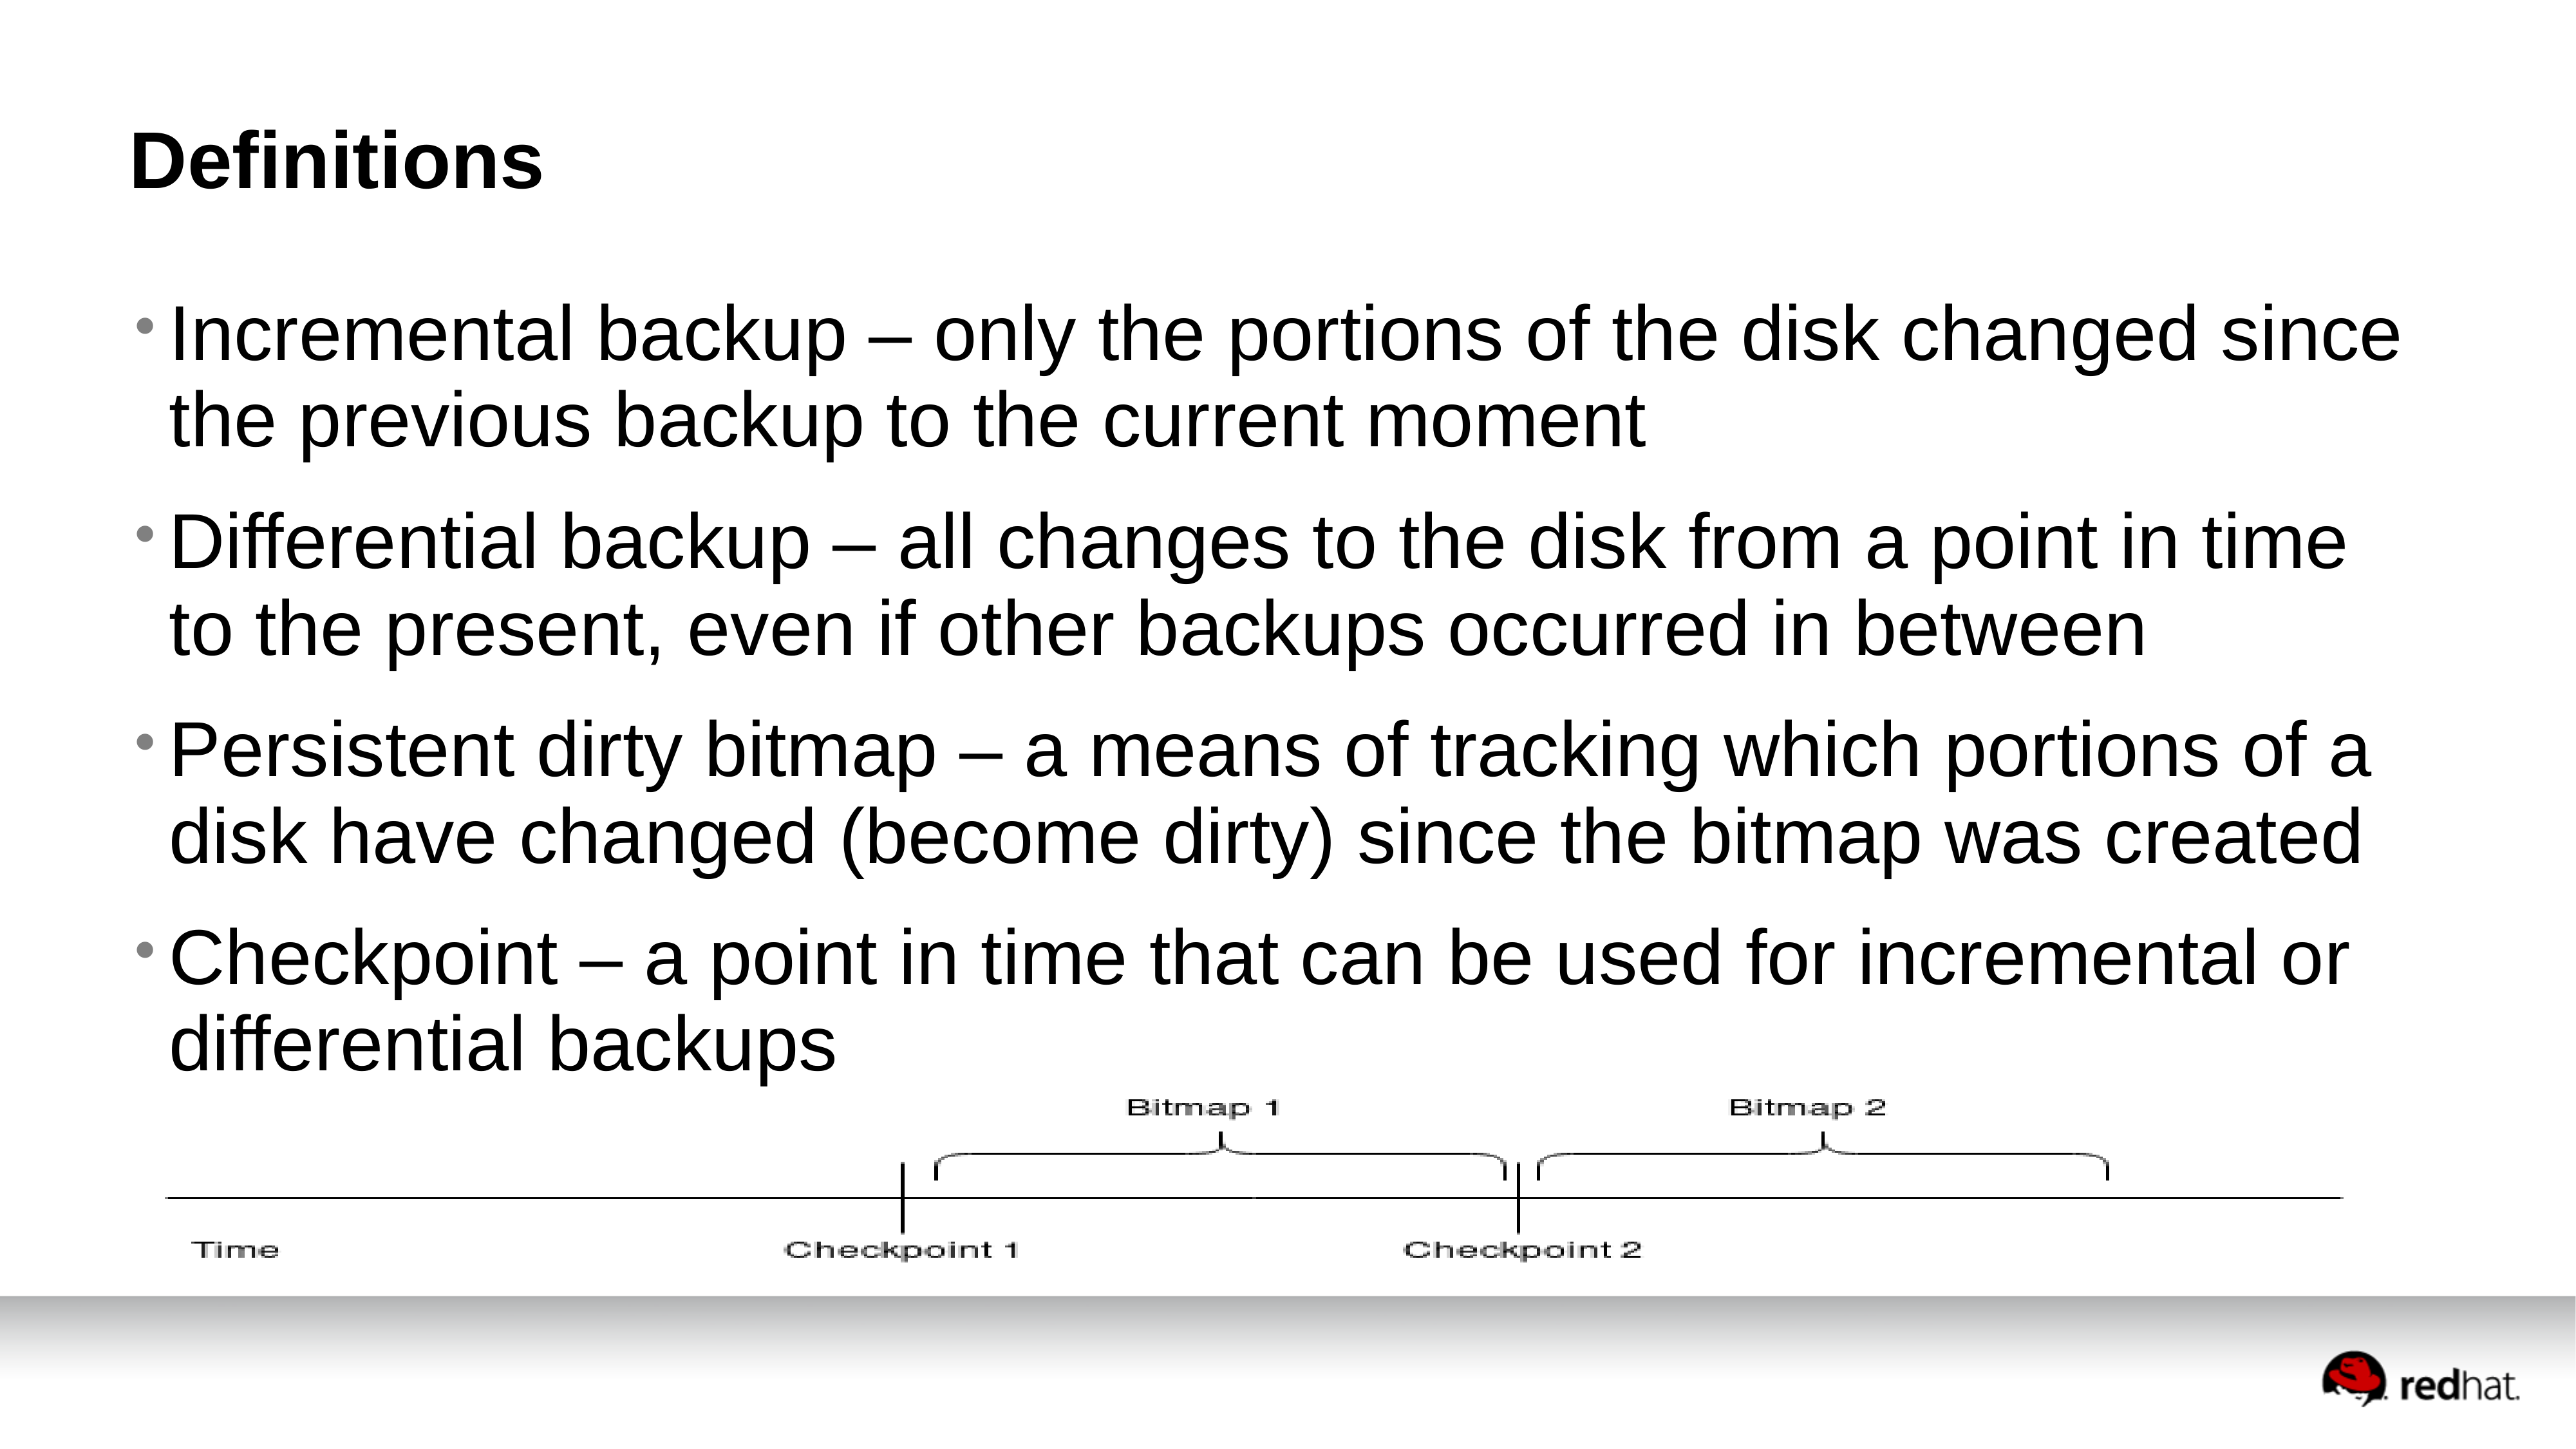

# Definitions
Incremental backup – only the portions of the disk changed since the previous backup to the current moment
Differential backup – all changes to the disk from a point in time to the present, even if other backups occurred in between
Persistent dirty bitmap – a means of tracking which portions of a disk have changed (become dirty) since the bitmap was created
Checkpoint – a point in time that can be used for incremental or differential backups